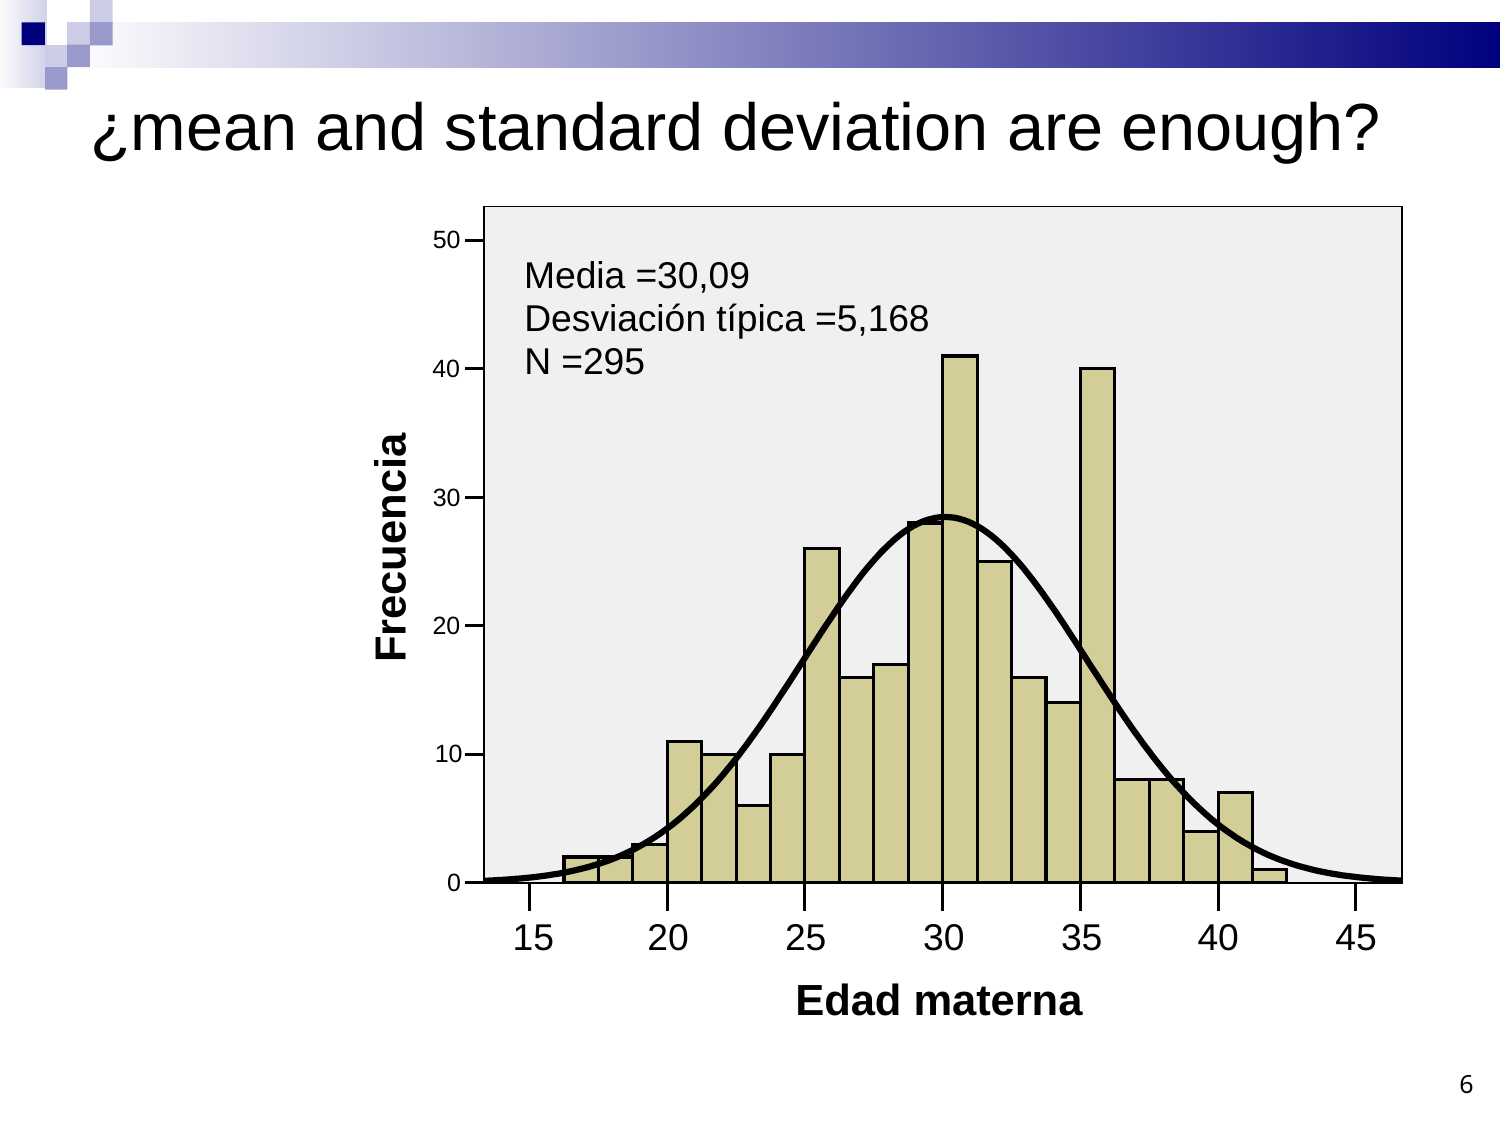

# ¿mean and standard deviation are enough?